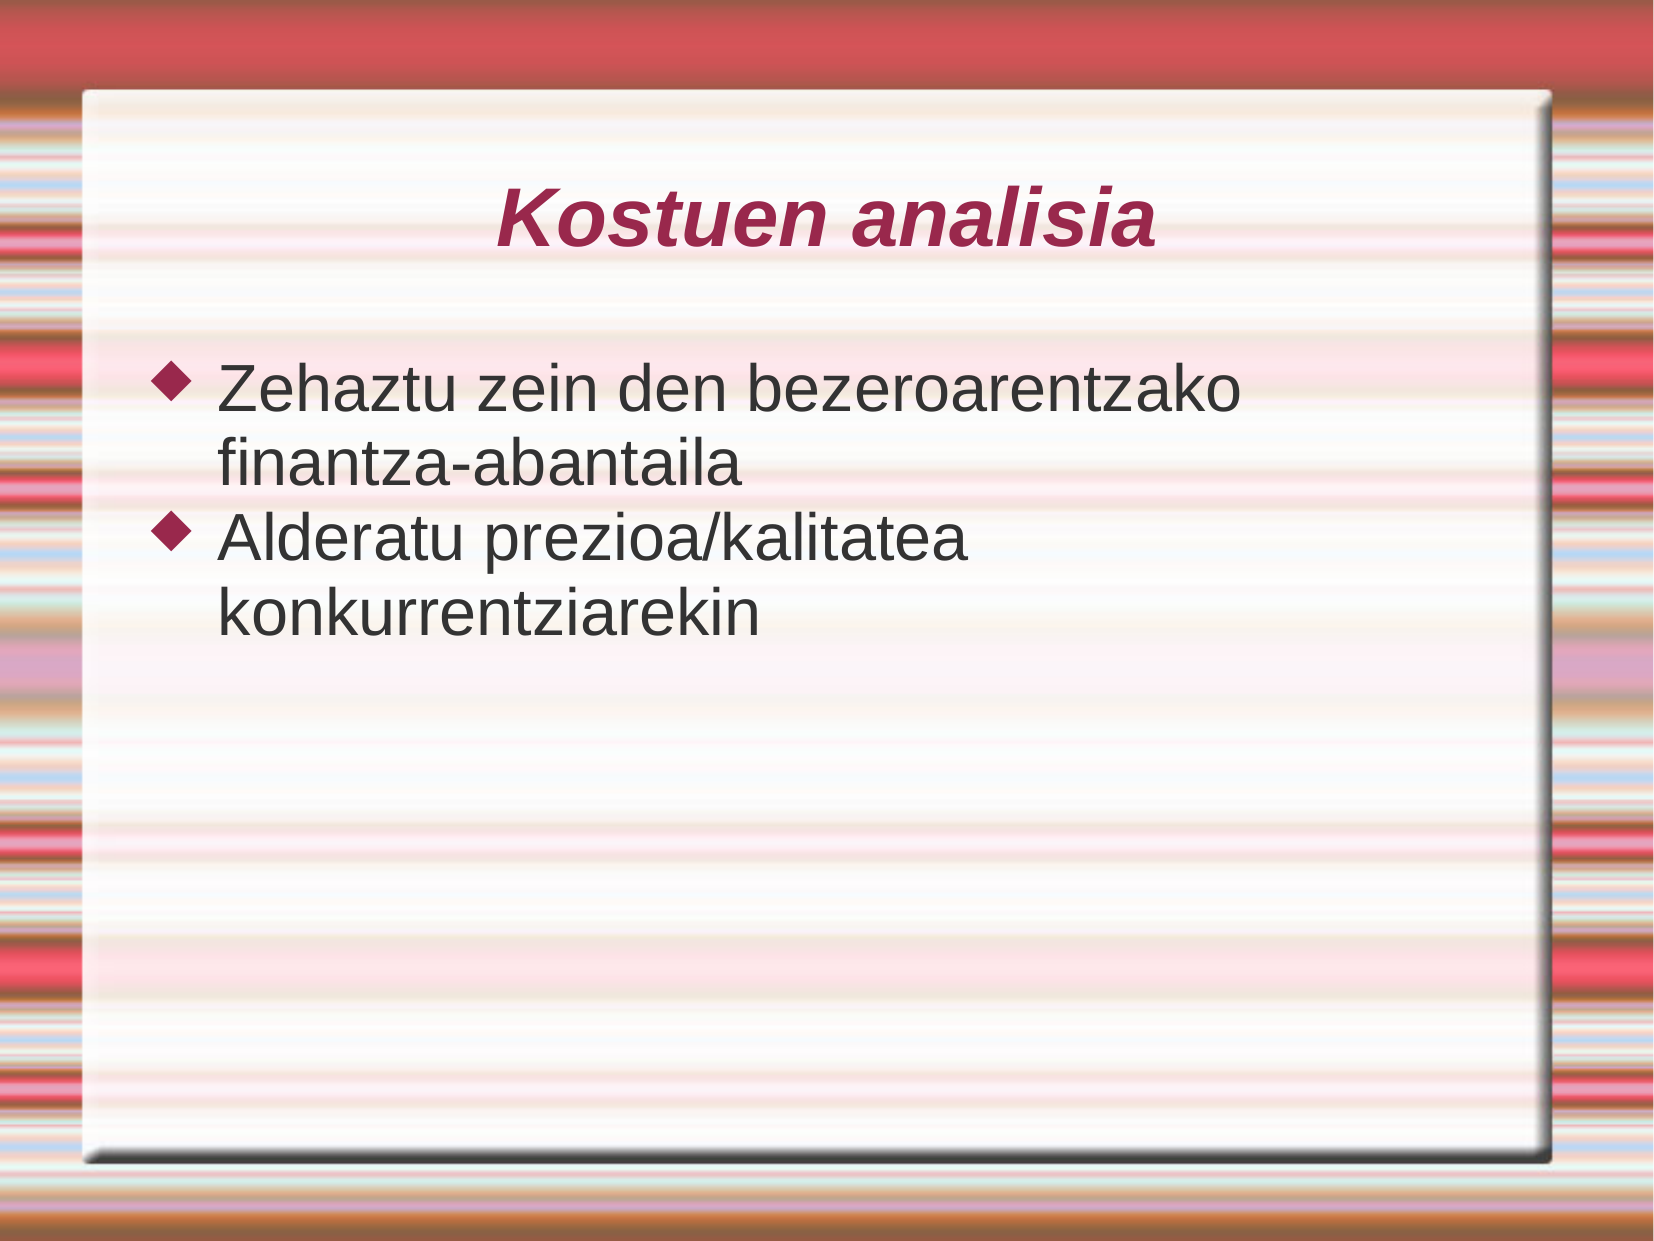

# Kostuen analisia
Zehaztu zein den bezeroarentzako finantza-abantaila
Alderatu prezioa/kalitatea konkurrentziarekin